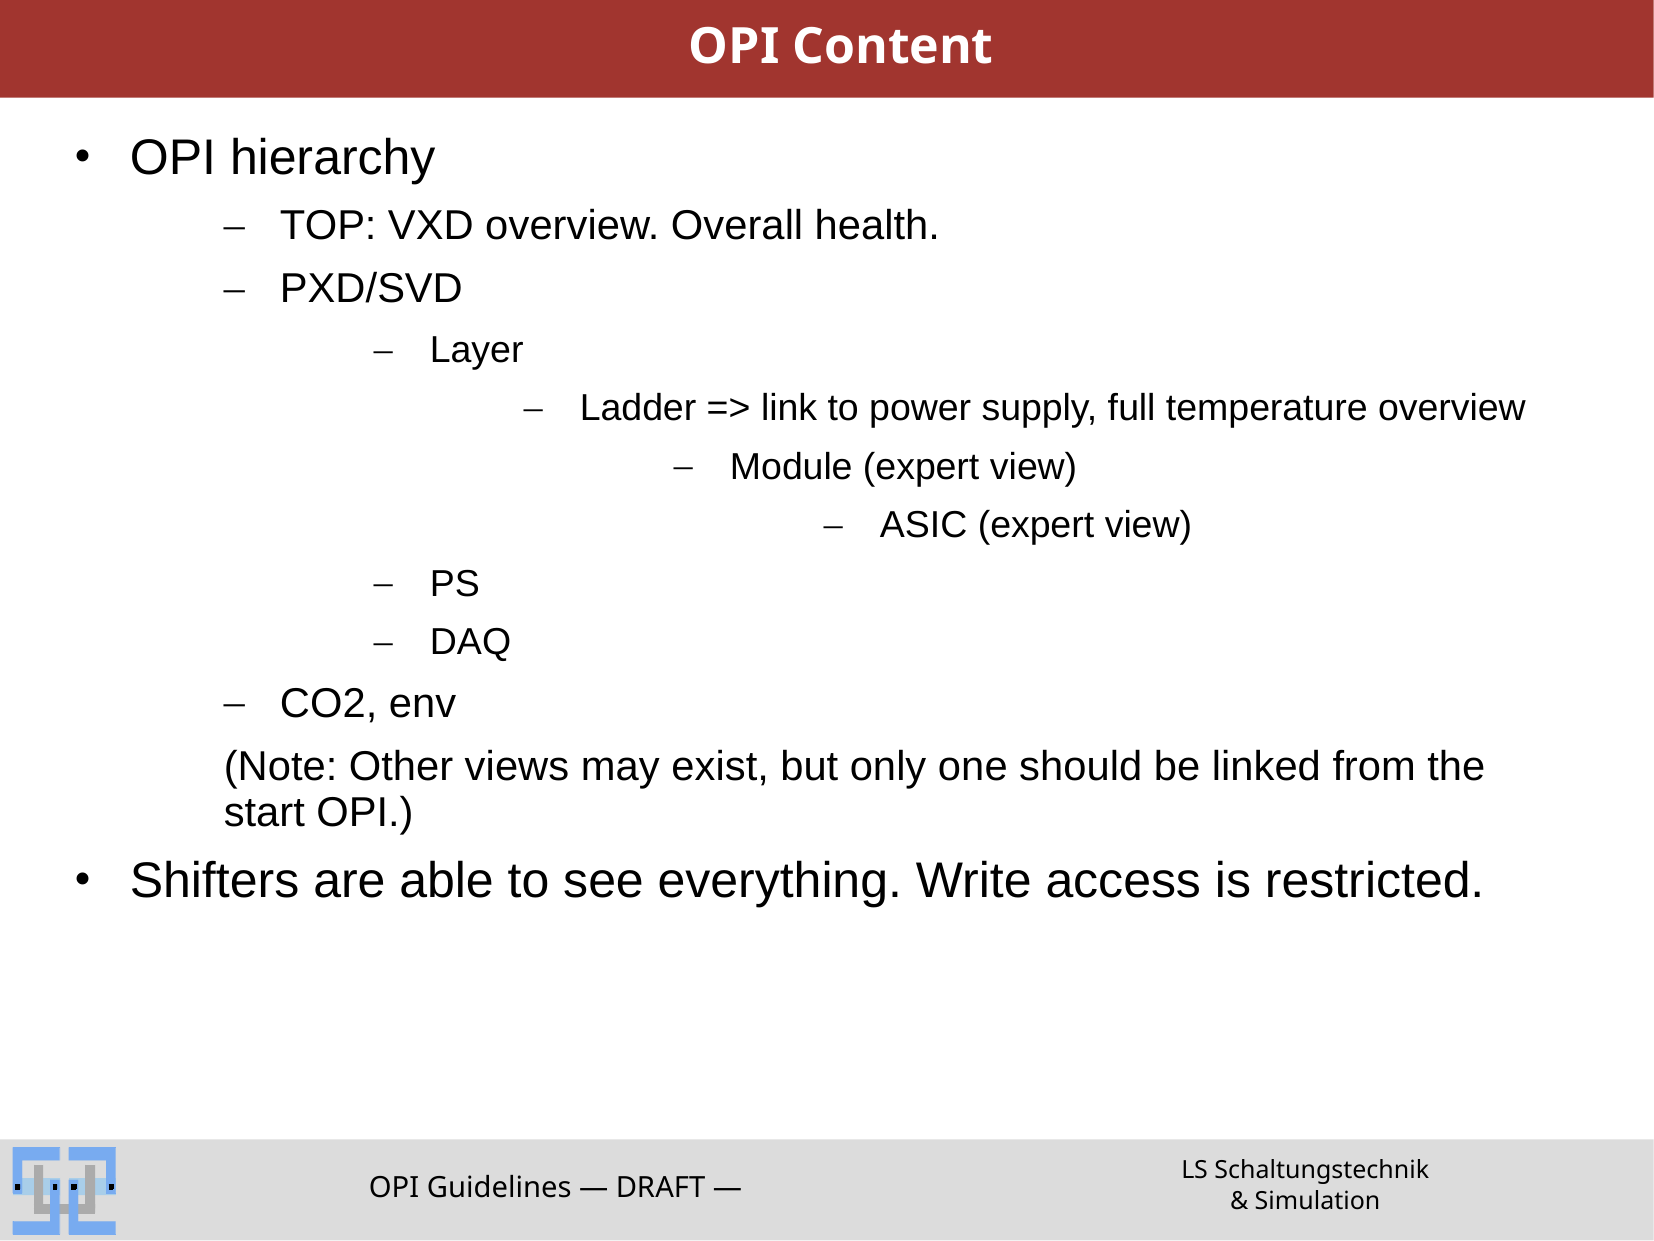

# OPI Content
OPI hierarchy
TOP: VXD overview. Overall health.
PXD/SVD
Layer
Ladder => link to power supply, full temperature overview
Module (expert view)
ASIC (expert view)
PS
DAQ
CO2, env
(Note: Other views may exist, but only one should be linked from the start OPI.)
Shifters are able to see everything. Write access is restricted.
OPI Guidelines — DRAFT —